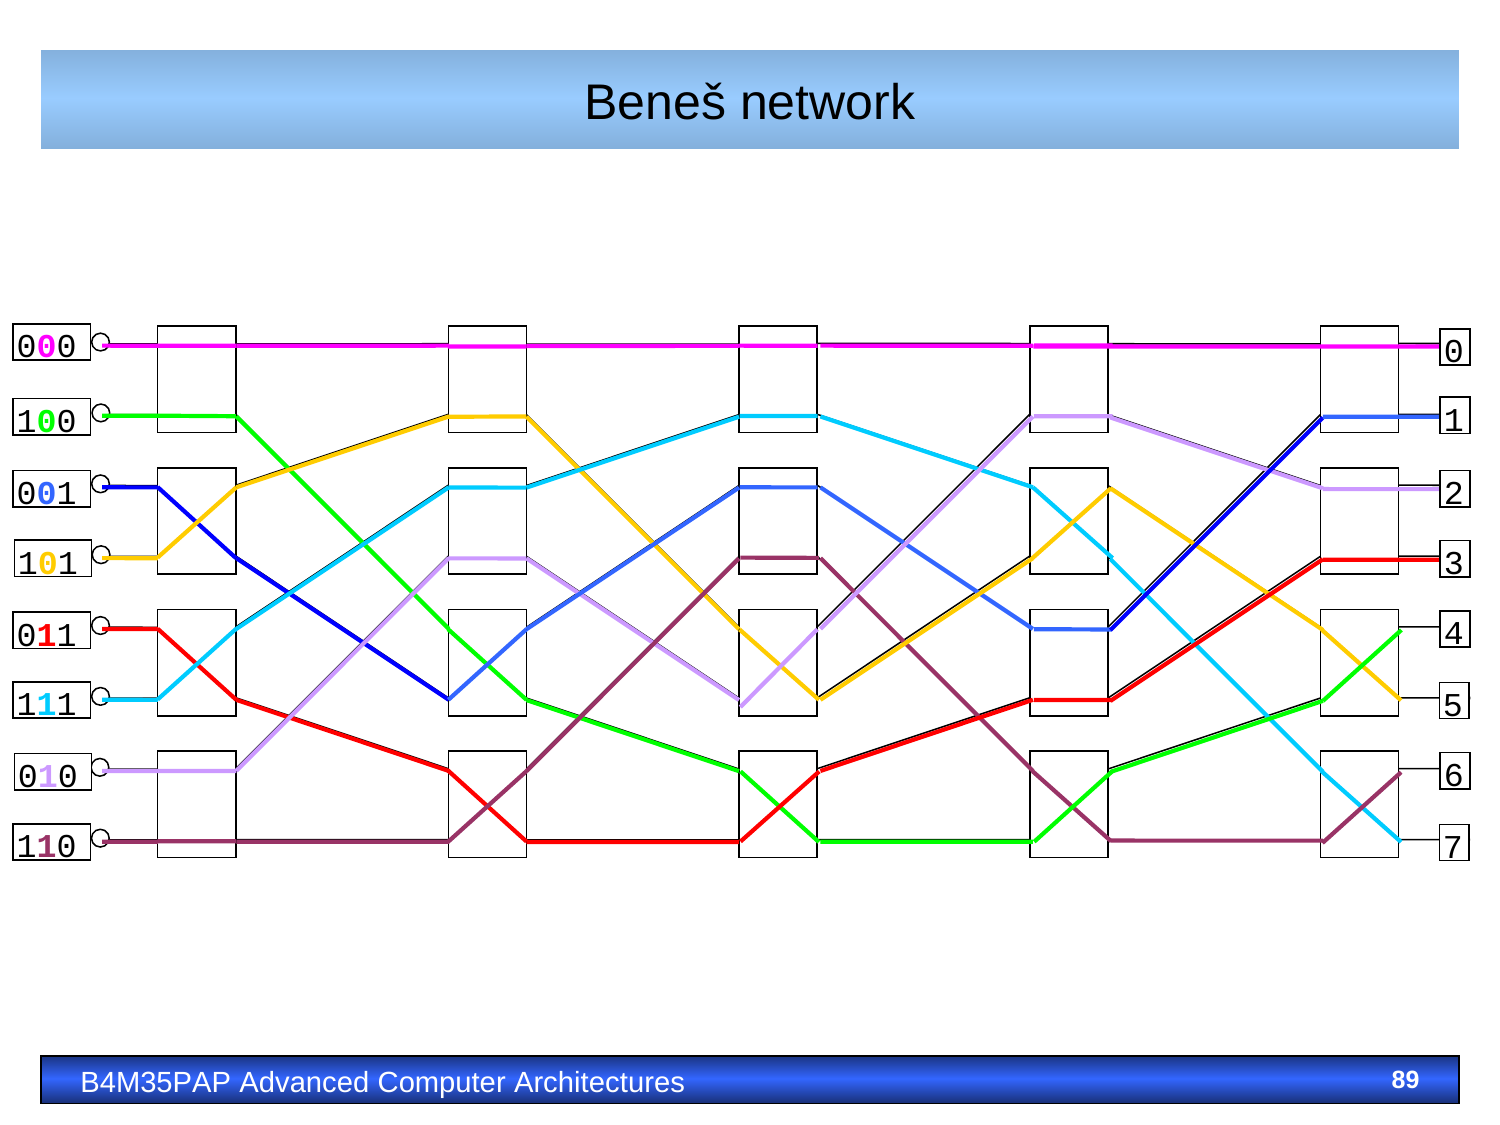

# Beneš network
000
0
1
100
001
2
101
3
4
011
111
5
6
010
110
7